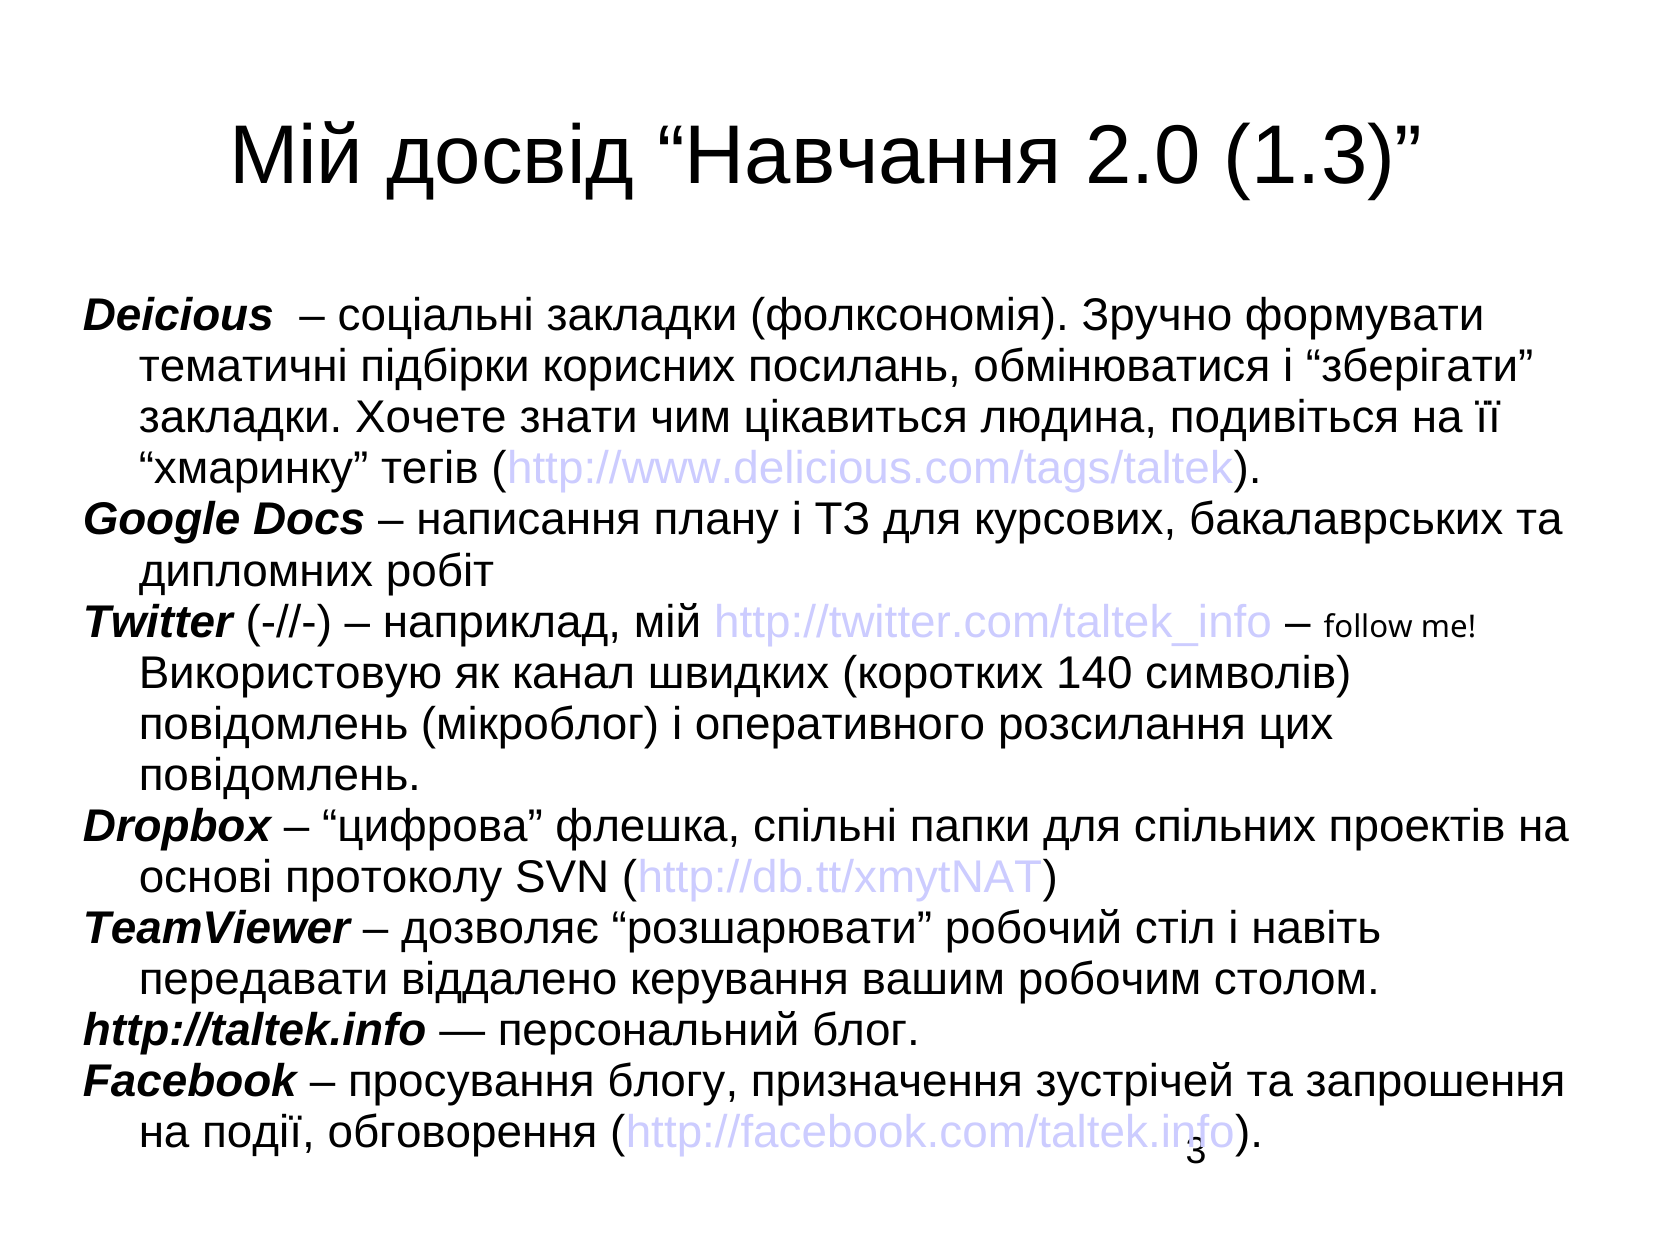

# Мій досвід “Навчання 2.0 (1.3)”
Deicious – соціальні закладки (фолксономія). Зручно формувати тематичні підбірки корисних посилань, обмінюватися і “зберігати” закладки. Хочете знати чим цікавиться людина, подивіться на її “хмаринку” тегів (http://www.delicious.com/tags/taltek).
Google Docs – написання плану і ТЗ для курсових, бакалаврських та дипломних робіт
Twitter (-//-) – наприклад, мій http://twitter.com/taltek_info – follow me! Використовую як канал швидких (коротких 140 символів) повідомлень (мікроблог) і оперативного розсилання цих повідомлень.
Dropbox – “цифрова” флешка, спільні папки для спільних проектів на основі протоколу SVN (http://db.tt/xmytNAT)
TeamViewer – дозволяє “розшарювати” робочий стіл і навіть передавати віддалено керування вашим робочим столом.
http://taltek.info — персональний блог.
Facebook – просування блогу, призначення зустрічей та запрошення на події, обговорення (http://facebook.com/taltek.info).
3